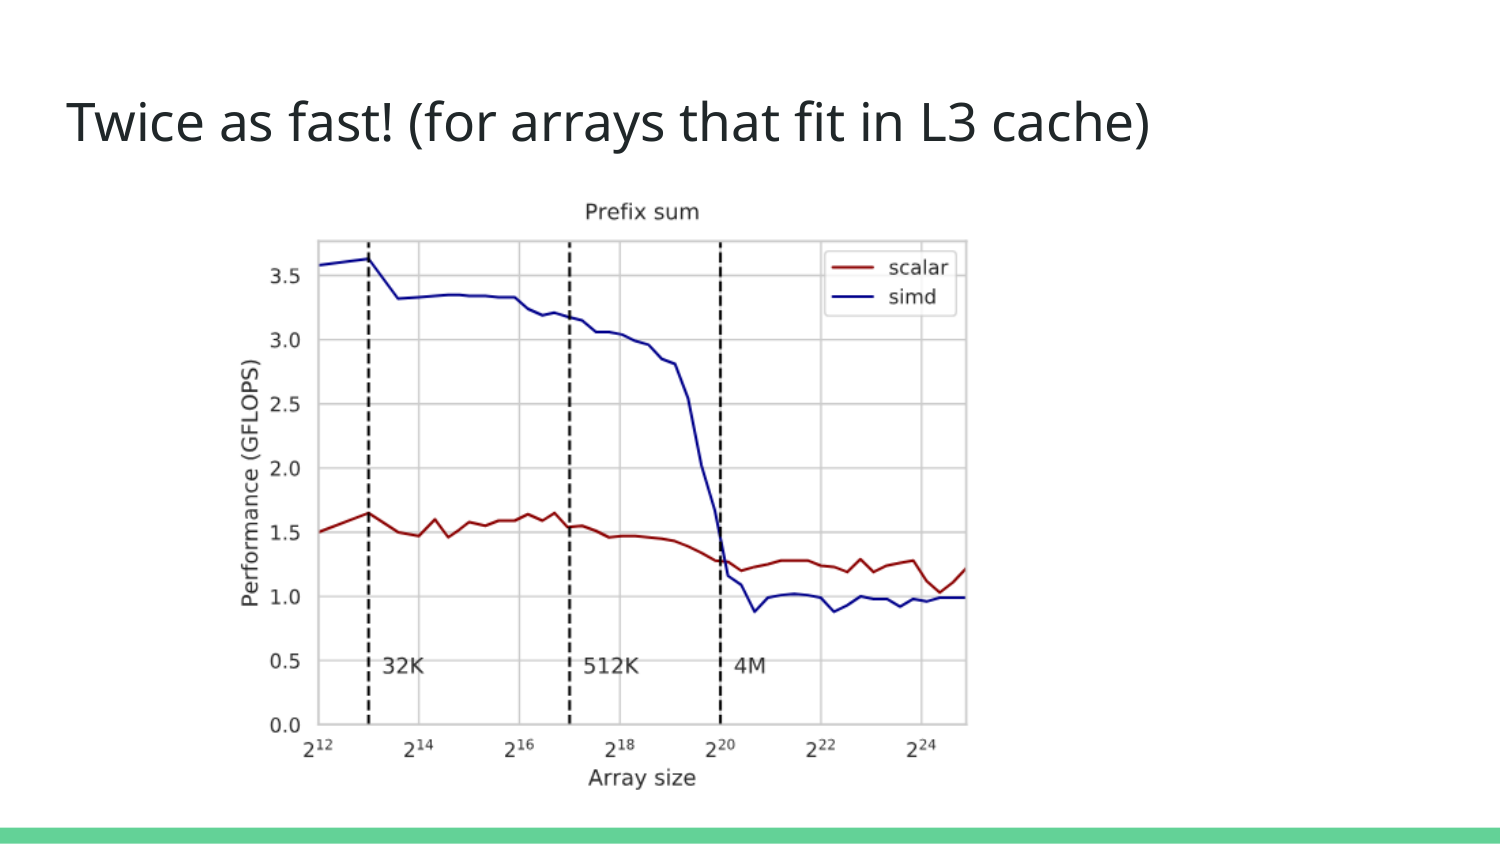

# Twice as fast! (for arrays that fit in L3 cache)